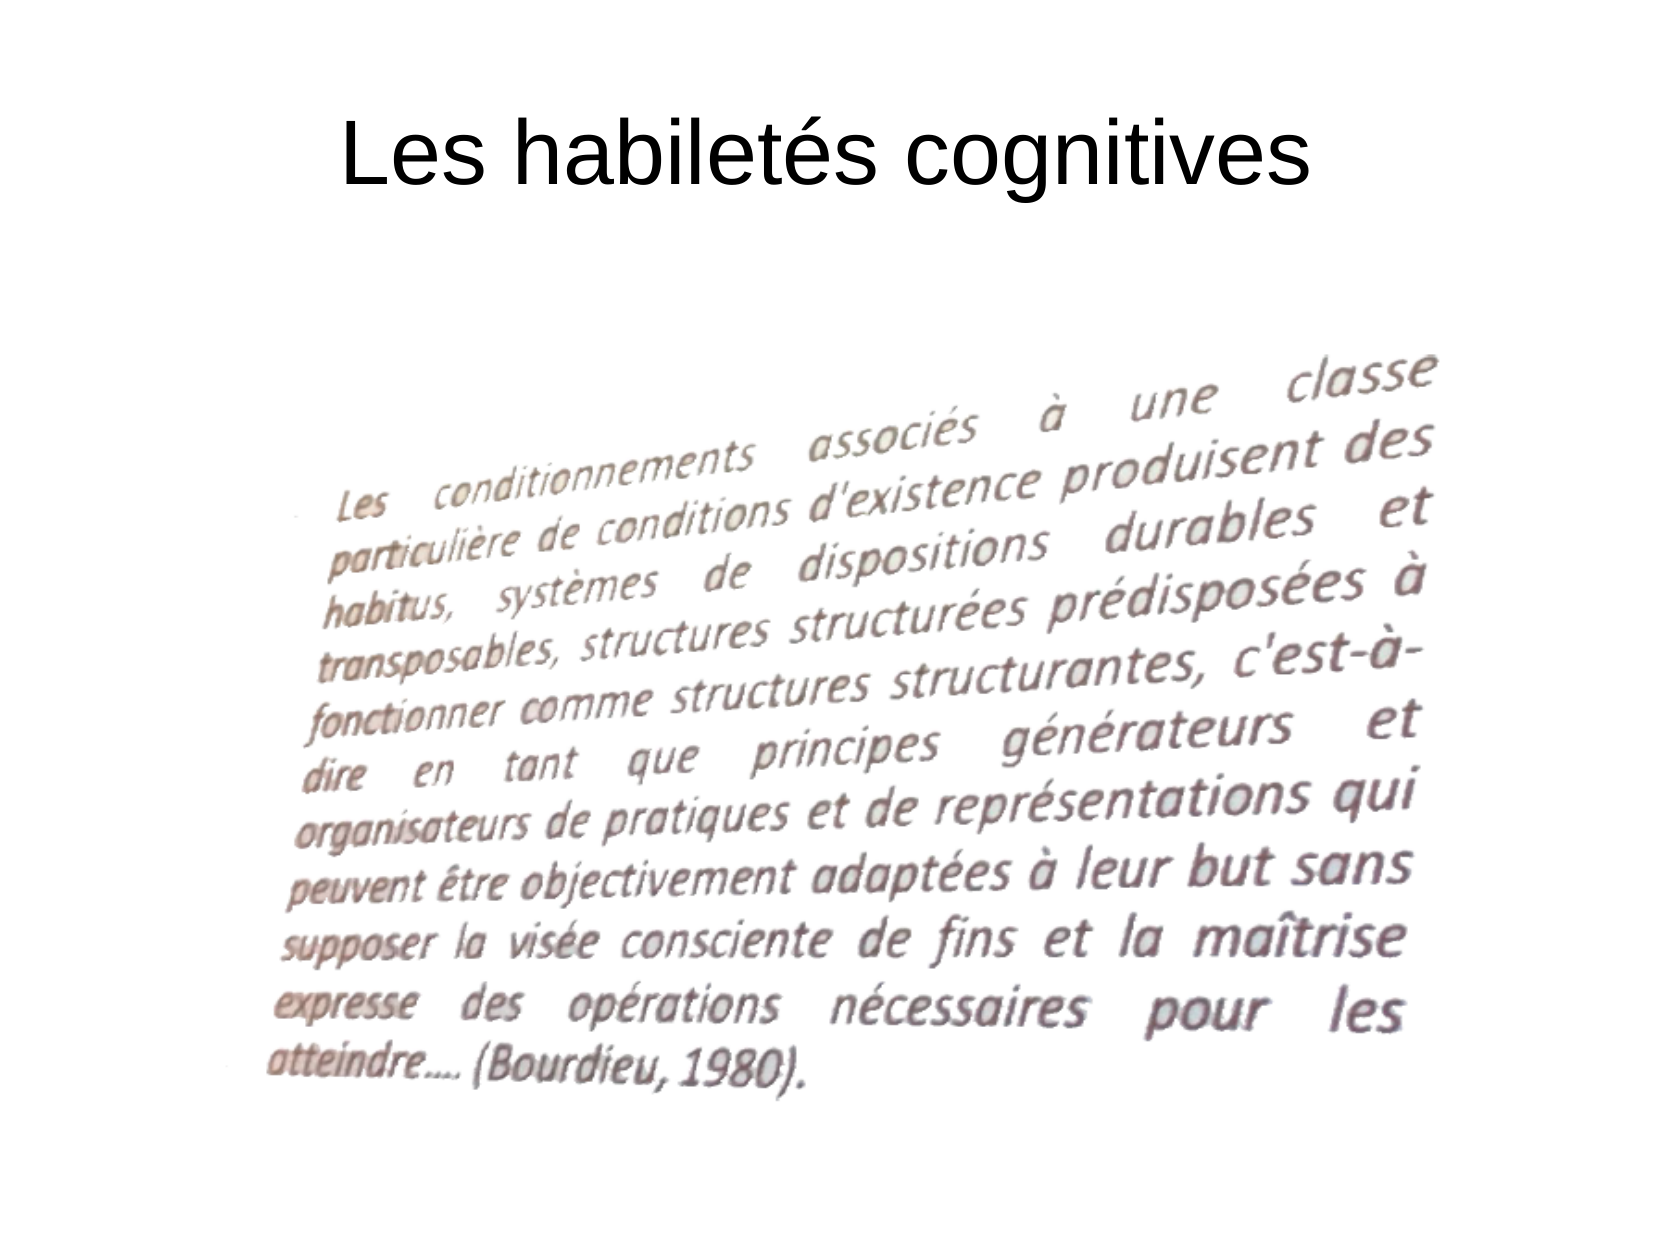

# Les habiletés cognitives
Le langage oral joue un rôle majeur dans le développement de la lecture compréhension.